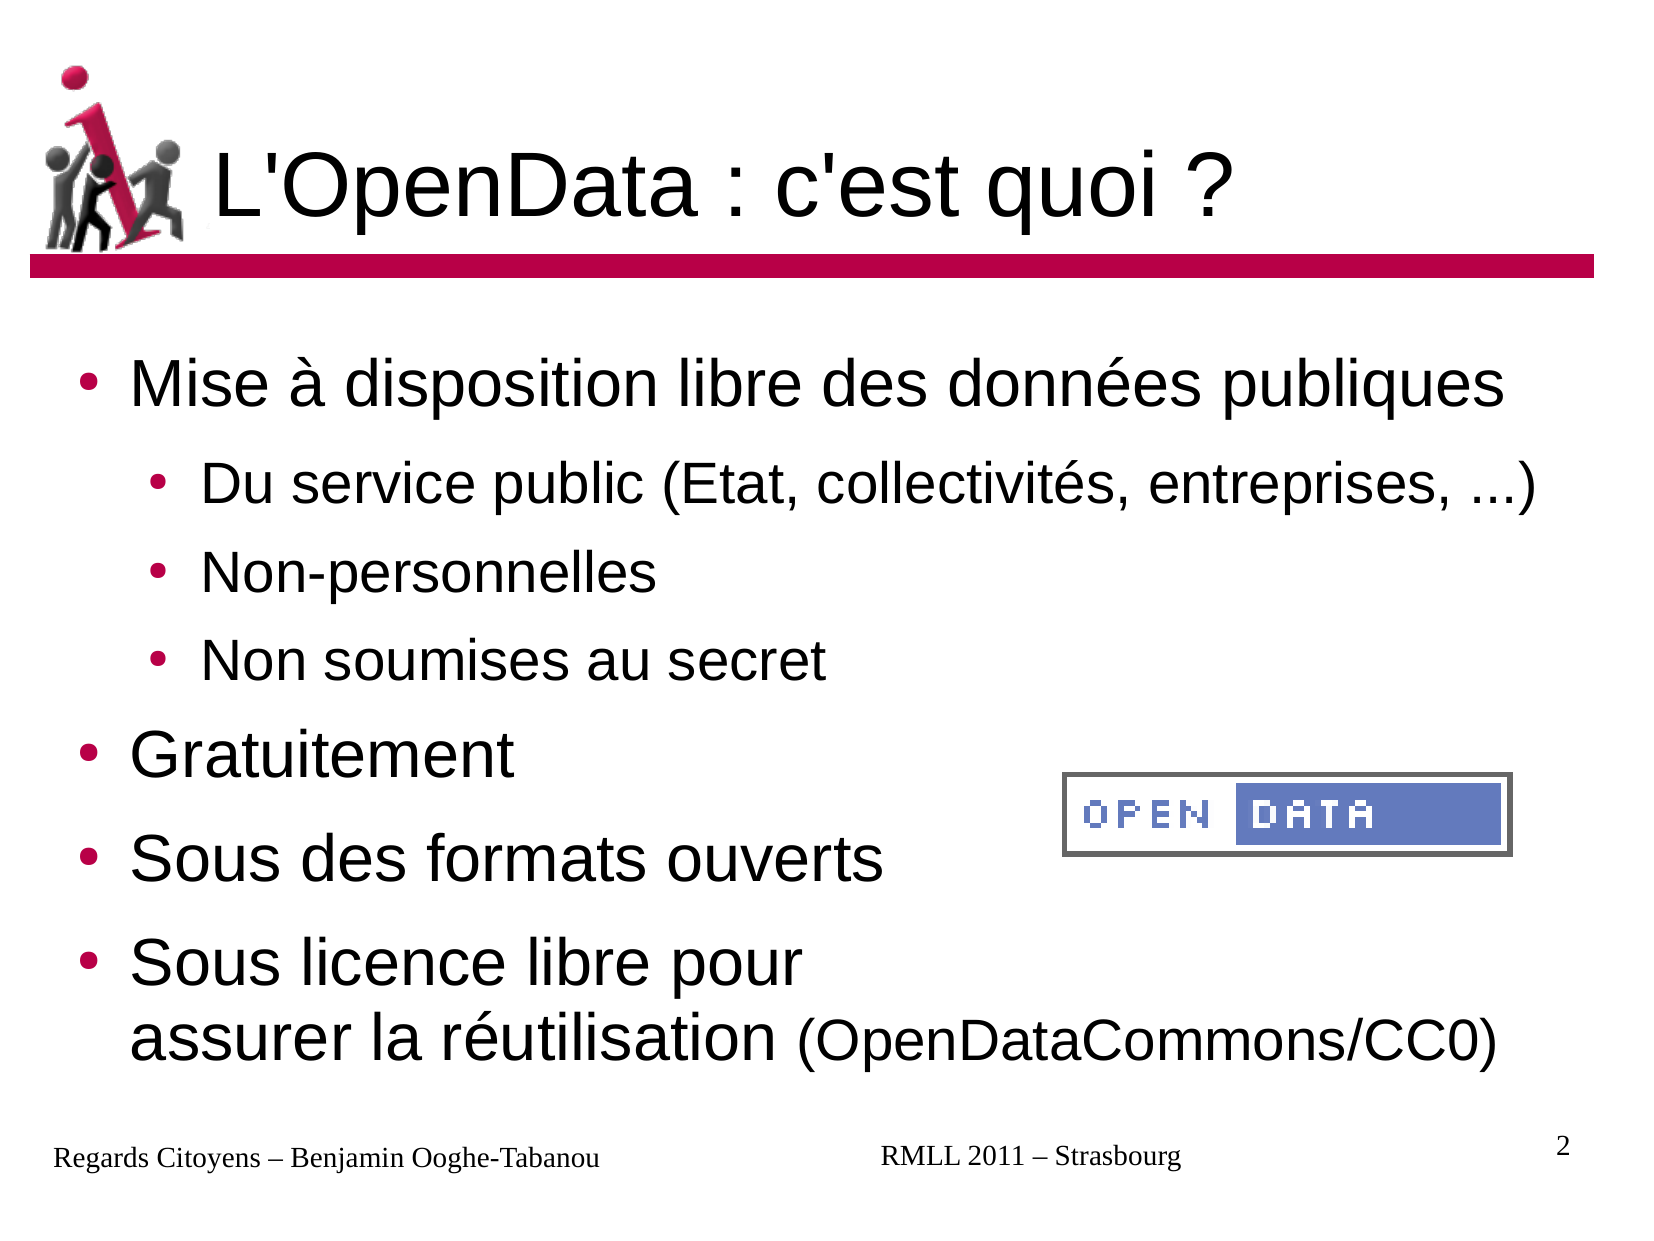

L'OpenData : c'est quoi ?
# Mise à disposition libre des données publiques
Du service public (Etat, collectivités, entreprises, ...)
Non-personnelles
Non soumises au secret
Gratuitement
Sous des formats ouverts
Sous licence libre pour
assurer la réutilisation (OpenDataCommons/CC0)
2
Benjamin Ooghe-Tabanou - Open Knowledge Conference Berlin 2011